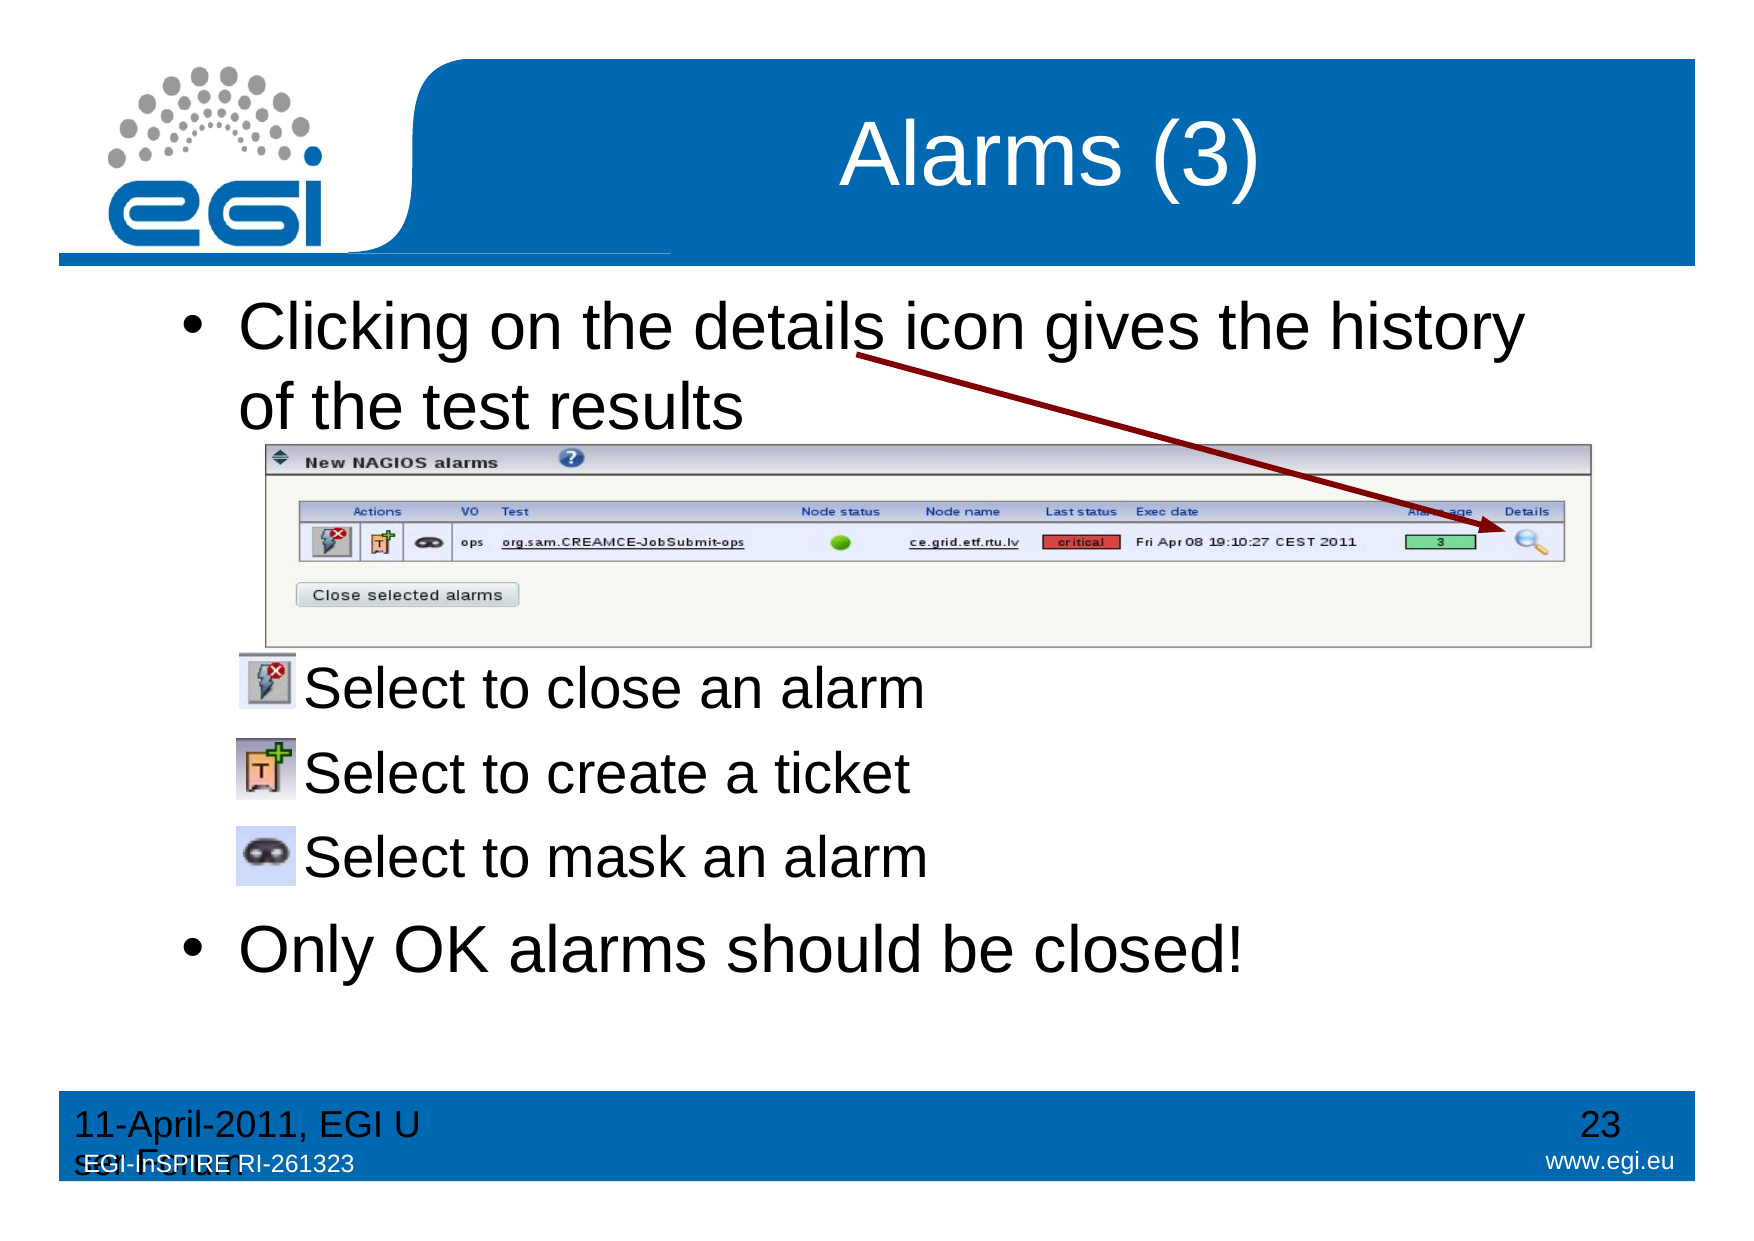

# Alarms (3)
Clicking on the details icon gives the history of the test results
Select to close an alarm
Select to create a ticket
Select to mask an alarm
Only OK alarms should be closed!
11-April-2011, EGI User Forum
23
Training Guide